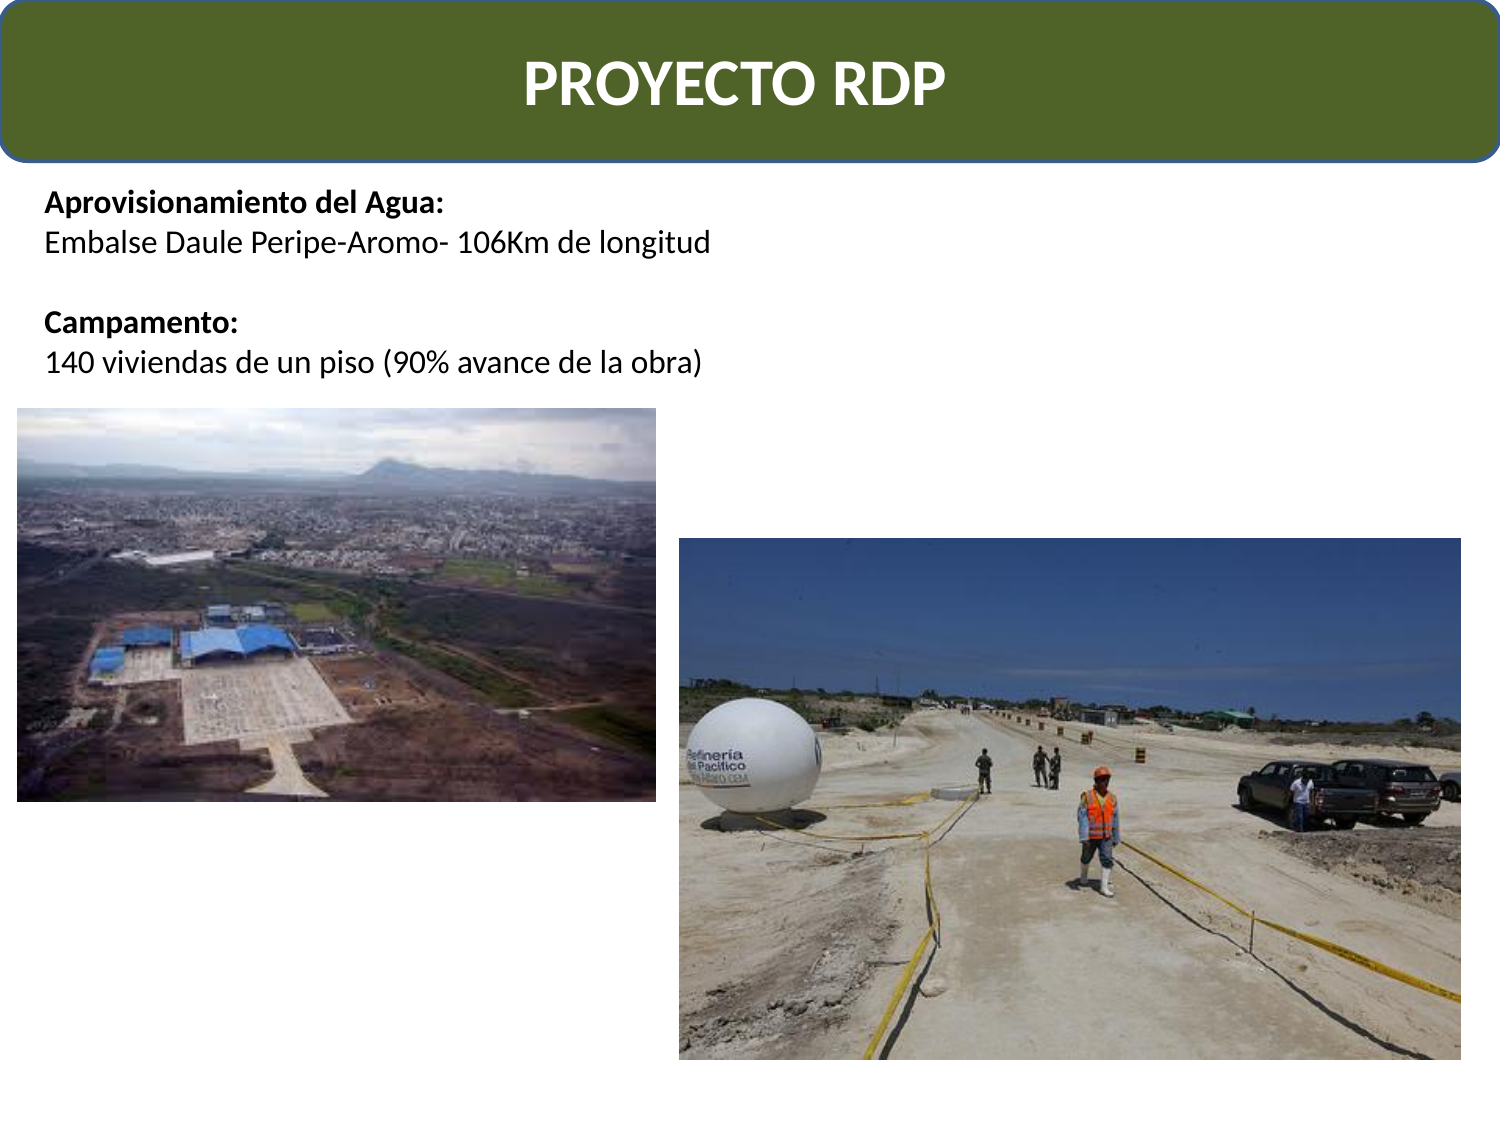

PROYECTO RDP
Aprovisionamiento del Agua:
Embalse Daule Peripe-Aromo- 106Km de longitud
Campamento:
140 viviendas de un piso (90% avance de la obra)